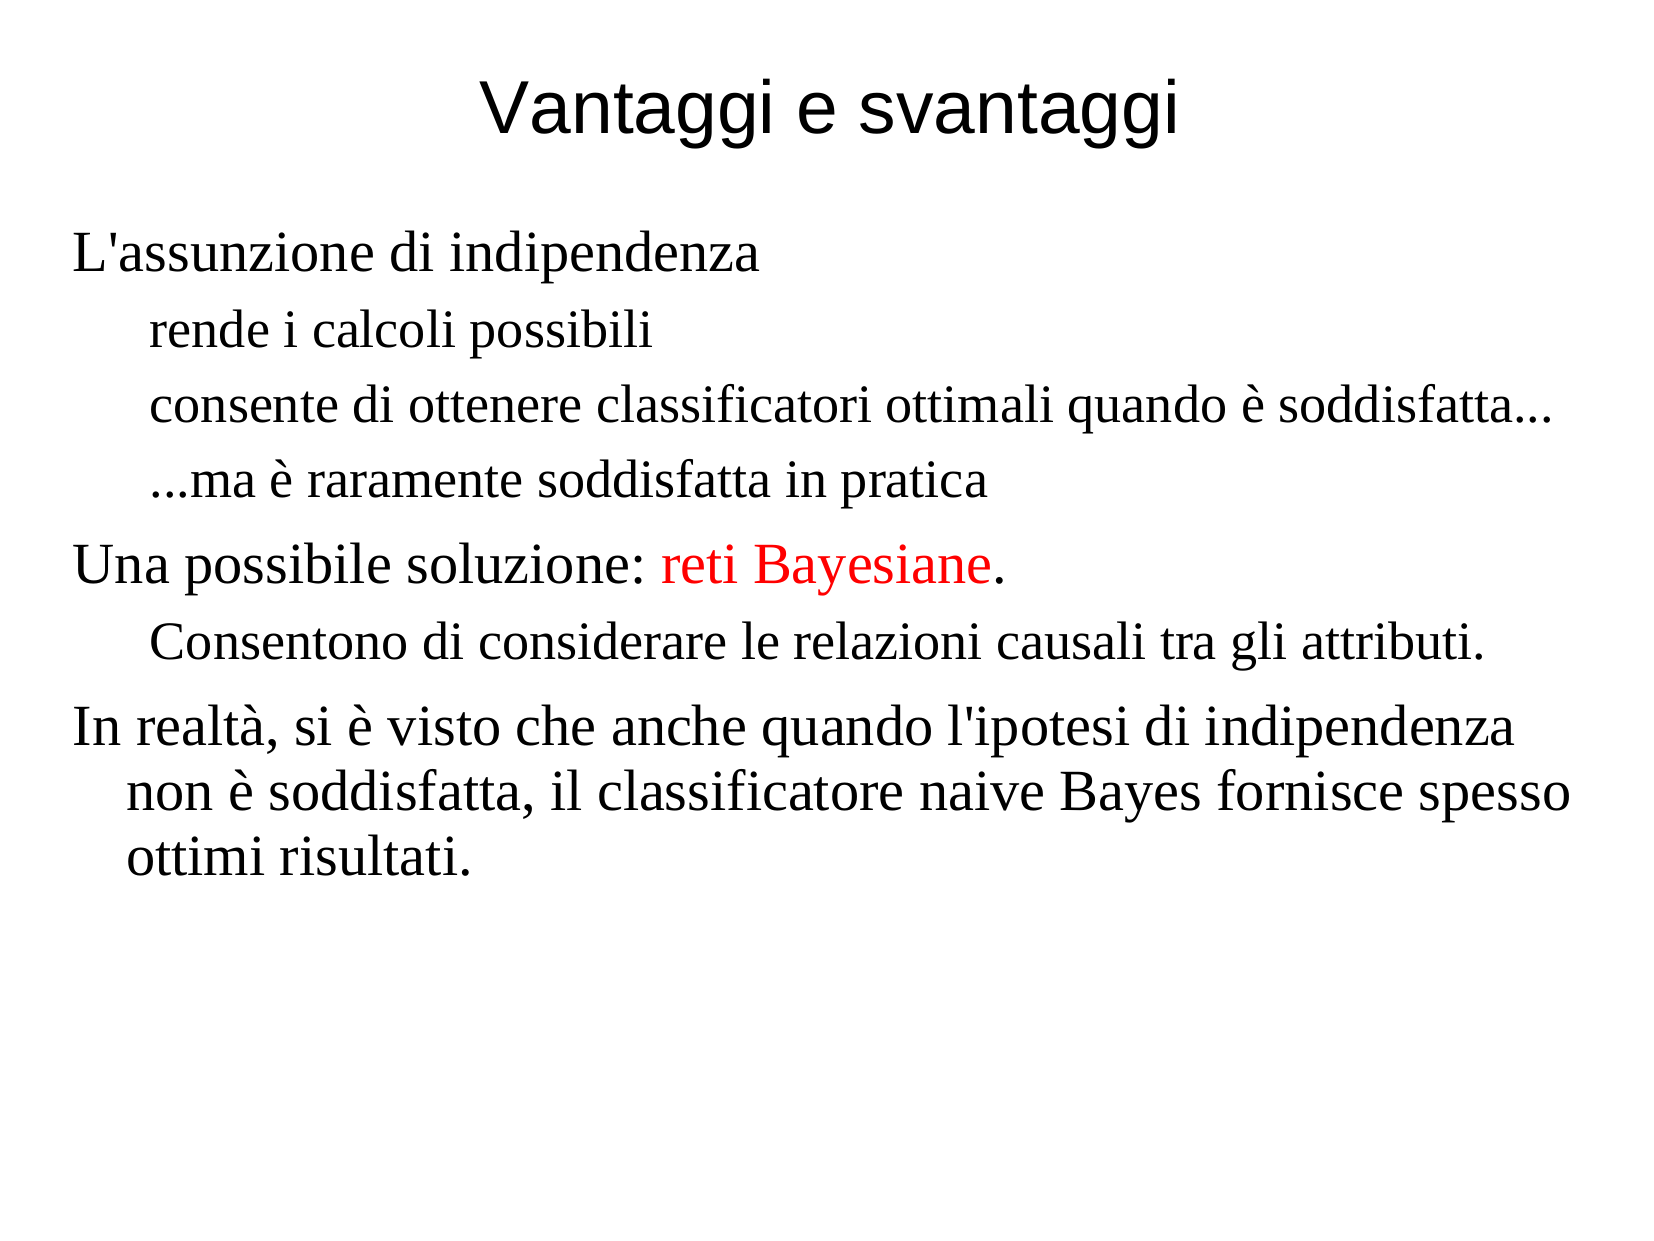

# Vantaggi e svantaggi
L'assunzione di indipendenza
rende i calcoli possibili
consente di ottenere classificatori ottimali quando è soddisfatta...
...ma è raramente soddisfatta in pratica
Una possibile soluzione: reti Bayesiane.
Consentono di considerare le relazioni causali tra gli attributi.
In realtà, si è visto che anche quando l'ipotesi di indipendenza non è soddisfatta, il classificatore naive Bayes fornisce spesso ottimi risultati.